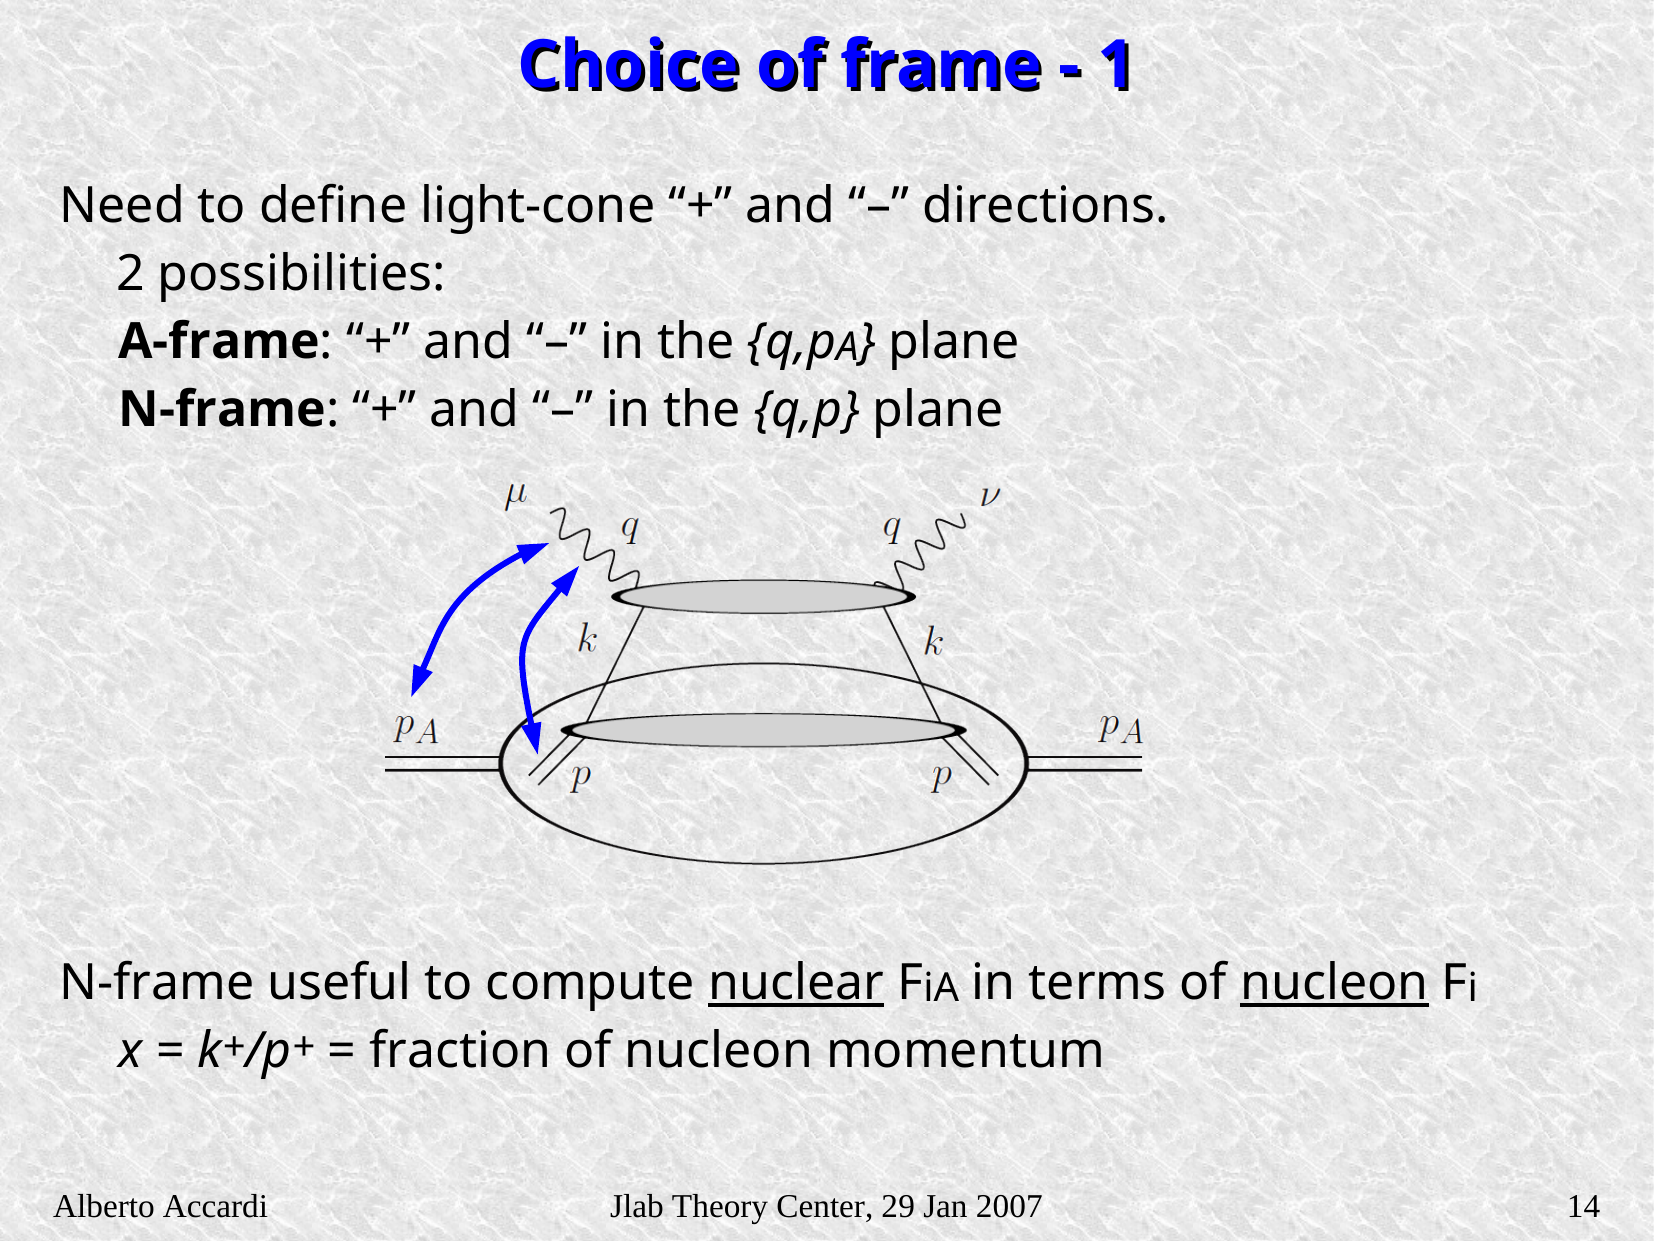

Choice of frame - 1
Need to define light-cone “+” and “–” directions.
2 possibilities:
A-frame: “+” and “–” in the {q,pA} plane
N-frame: “+” and “–” in the {q,p} plane
N-frame useful to compute nuclear FiA in terms of nucleon Fi
x = k+/p+ = fraction of nucleon momentum
Alberto Accardi
Padova U.
14